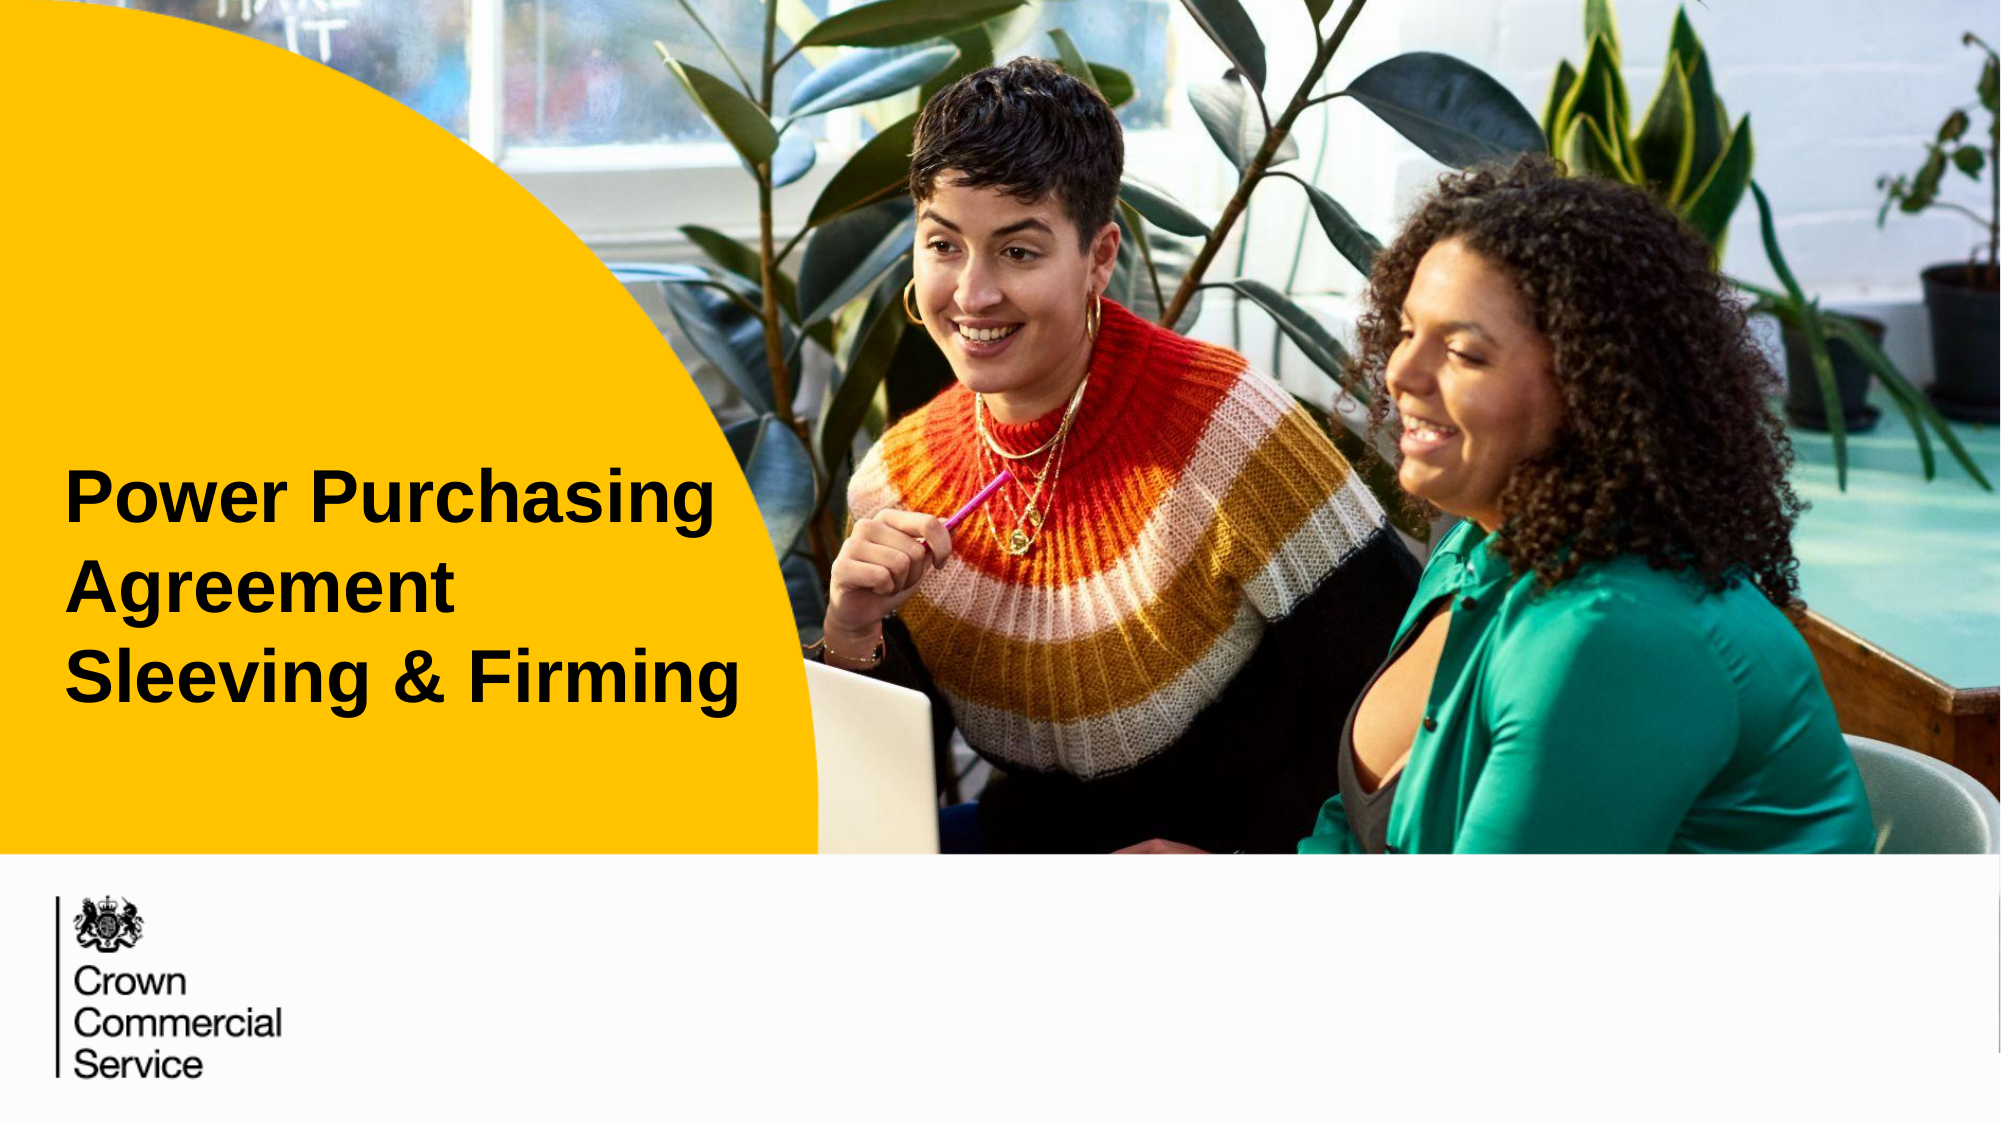

# Power Purchasing Agreement Sleeving & Firming